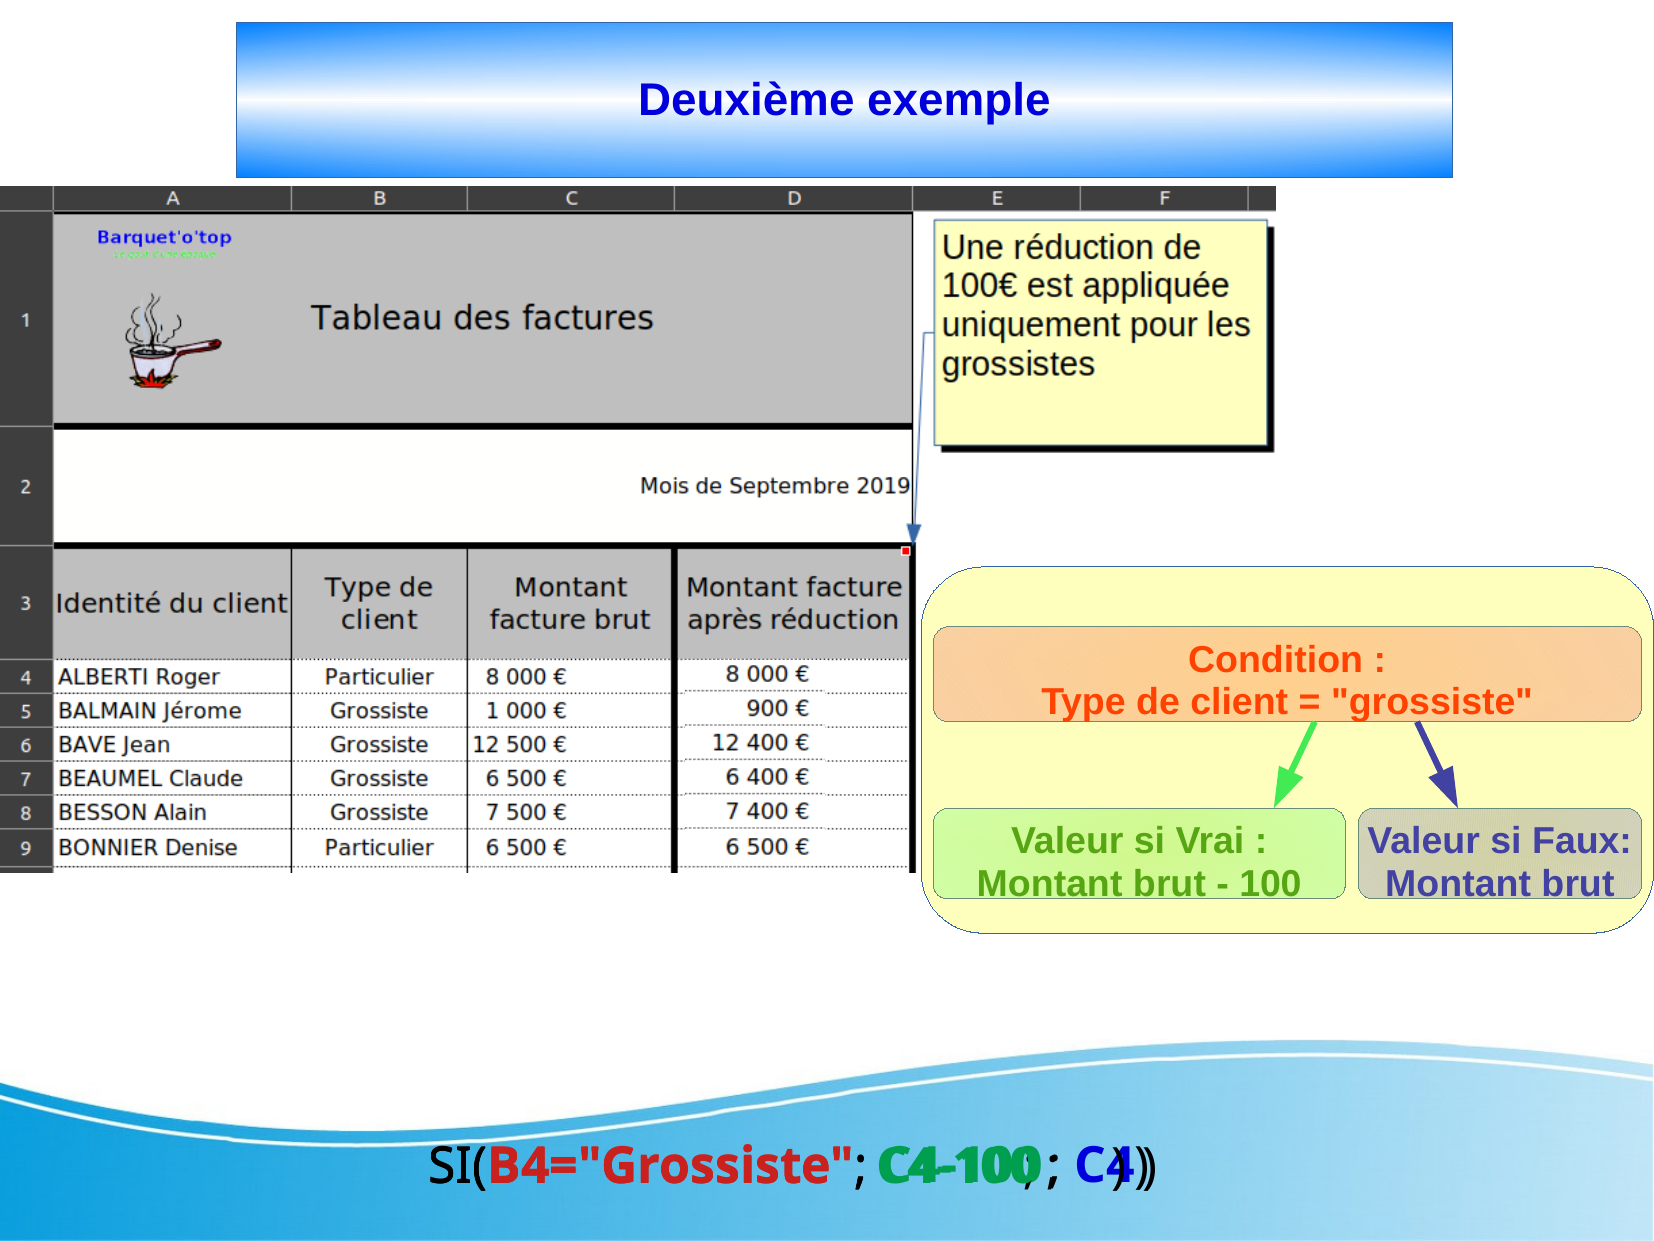

Valeur si Faux
Deuxième exemple
Condition :
Type de client = "grossiste"
Valeur si Vrai :
Montant brut - 100
Valeur si Faux:
Montant brut
SI(B4="Grossiste"; C4-100 ; C4)
SI(B4="Grossiste"; ; )
SI(B4="Grossiste"; C4-100 ; )